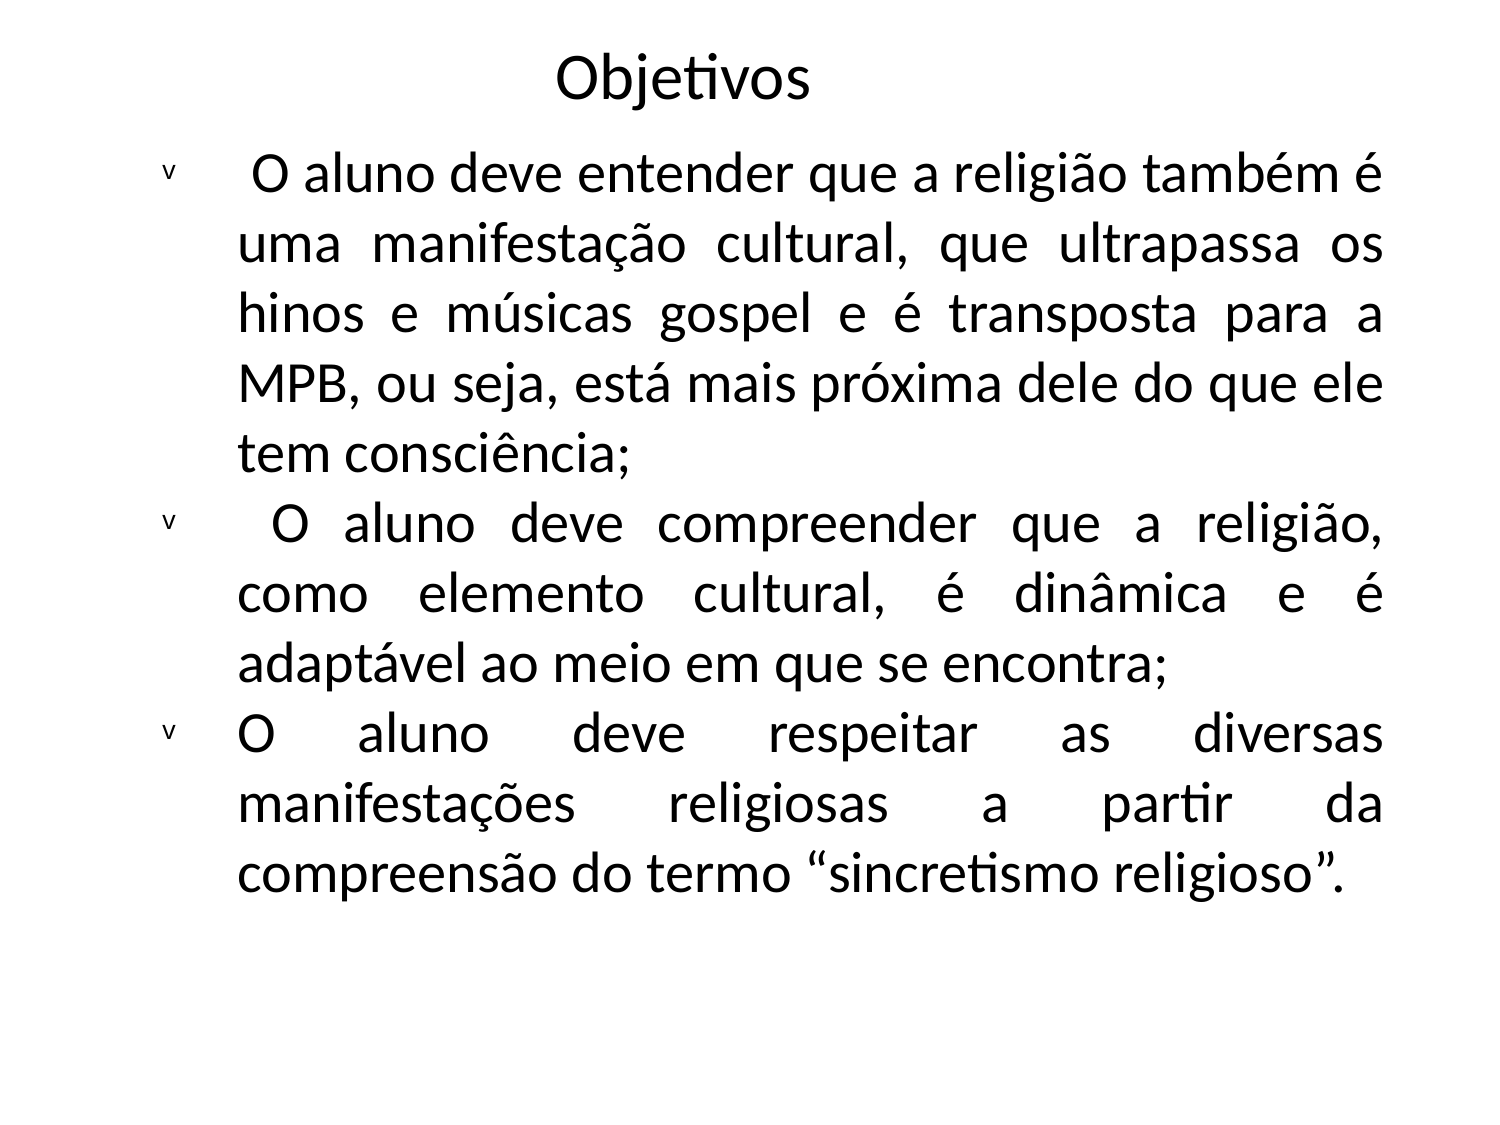

Objetivos
 O aluno deve entender que a religião também é uma manifestação cultural, que ultrapassa os hinos e músicas gospel e é transposta para a MPB, ou seja, está mais próxima dele do que ele tem consciência;
 O aluno deve compreender que a religião, como elemento cultural, é dinâmica e é adaptável ao meio em que se encontra;
O aluno deve respeitar as diversas manifestações religiosas a partir da compreensão do termo “sincretismo religioso”.